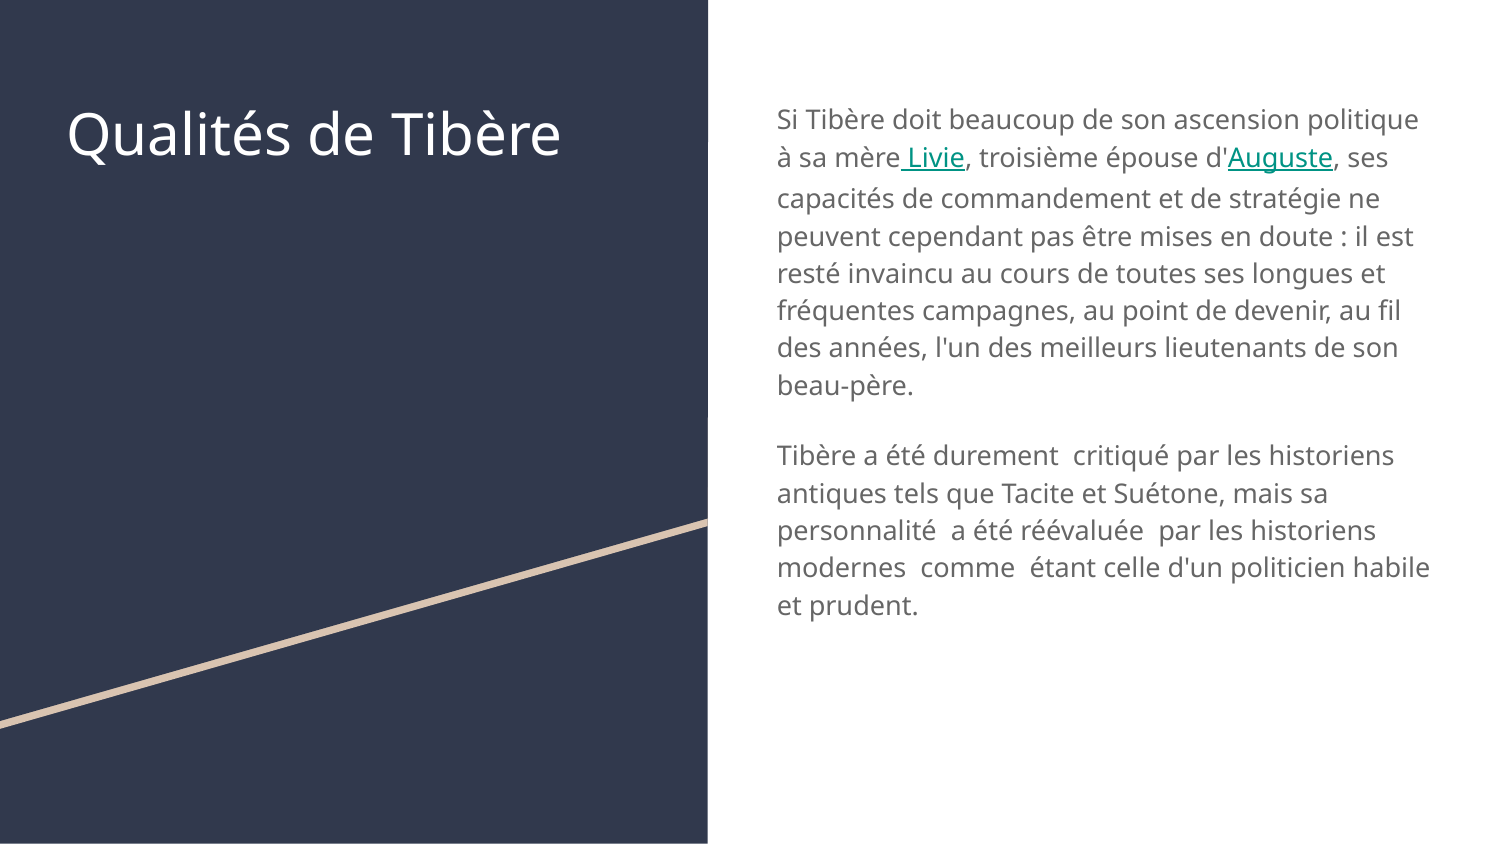

# Qualités de Tibère
Si Tibère doit beaucoup de son ascension politique à sa mère Livie, troisième épouse d'Auguste, ses capacités de commandement et de stratégie ne peuvent cependant pas être mises en doute : il est resté invaincu au cours de toutes ses longues et fréquentes campagnes, au point de devenir, au fil des années, l'un des meilleurs lieutenants de son beau-père.
Tibère a été durement critiqué par les historiens antiques tels que Tacite et Suétone, mais sa personnalité a été réévaluée par les historiens modernes comme étant celle d'un politicien habile et prudent.